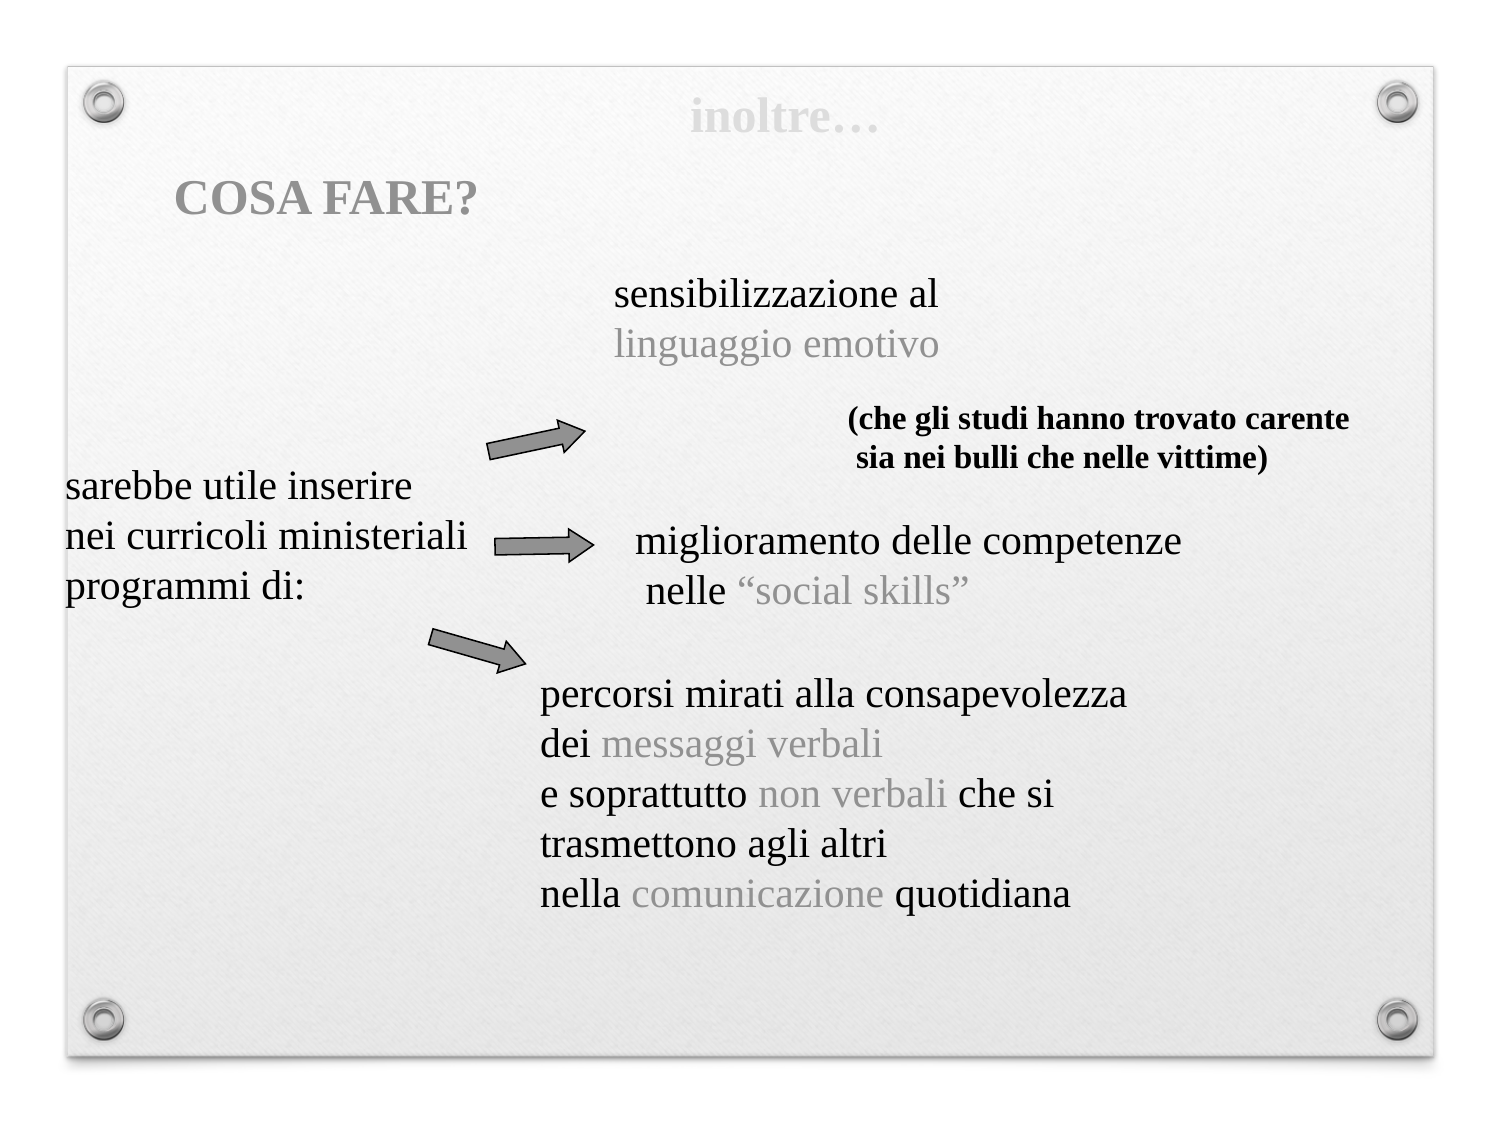

inoltre…
COSA FARE?
sensibilizzazione al linguaggio emotivo
(che gli studi hanno trovato carente
 sia nei bulli che nelle vittime)
sarebbe utile inserire
nei curricoli ministeriali
programmi di:
miglioramento delle competenze
 nelle “social skills”
percorsi mirati alla consapevolezza dei messaggi verbali
e soprattutto non verbali che si trasmettono agli altri
nella comunicazione quotidiana